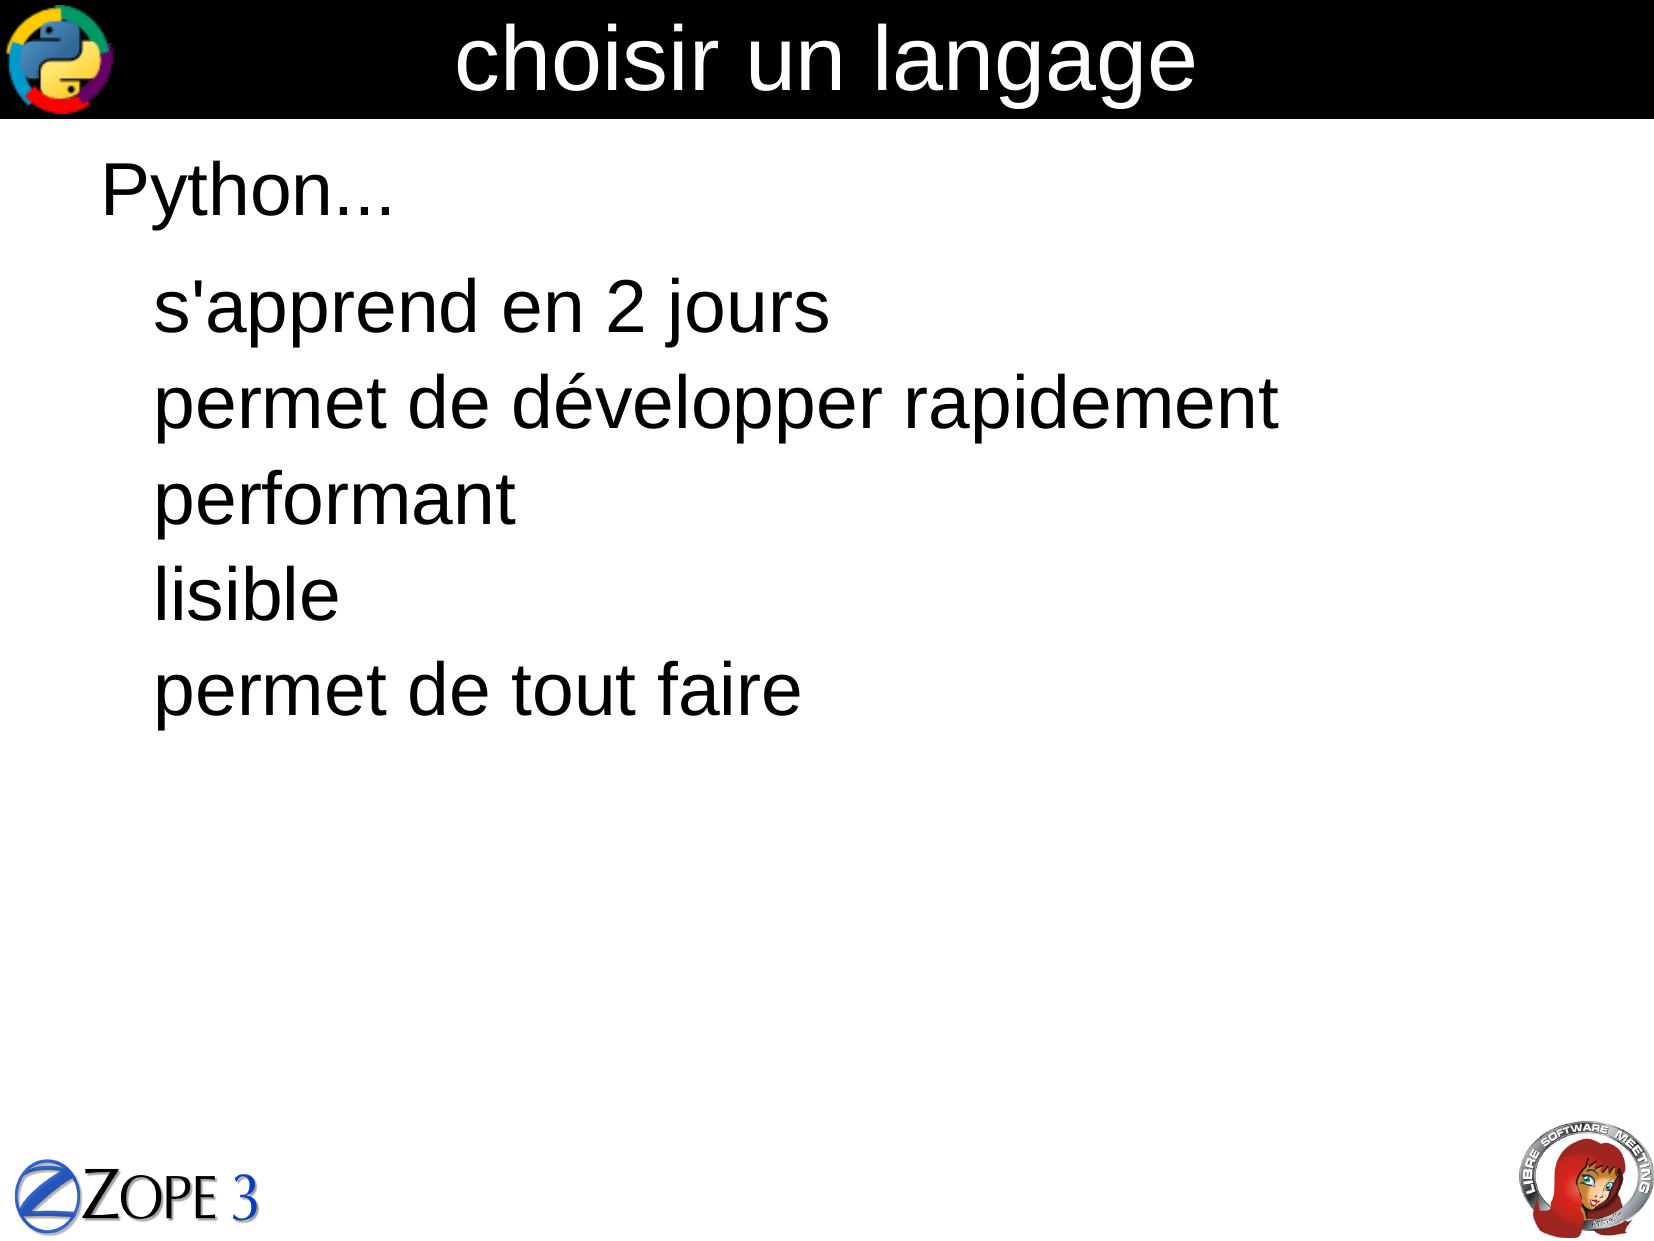

# choisir un langage
Python...
s'apprend en 2 jours
permet de développer rapidement
performant
lisible
permet de tout faire